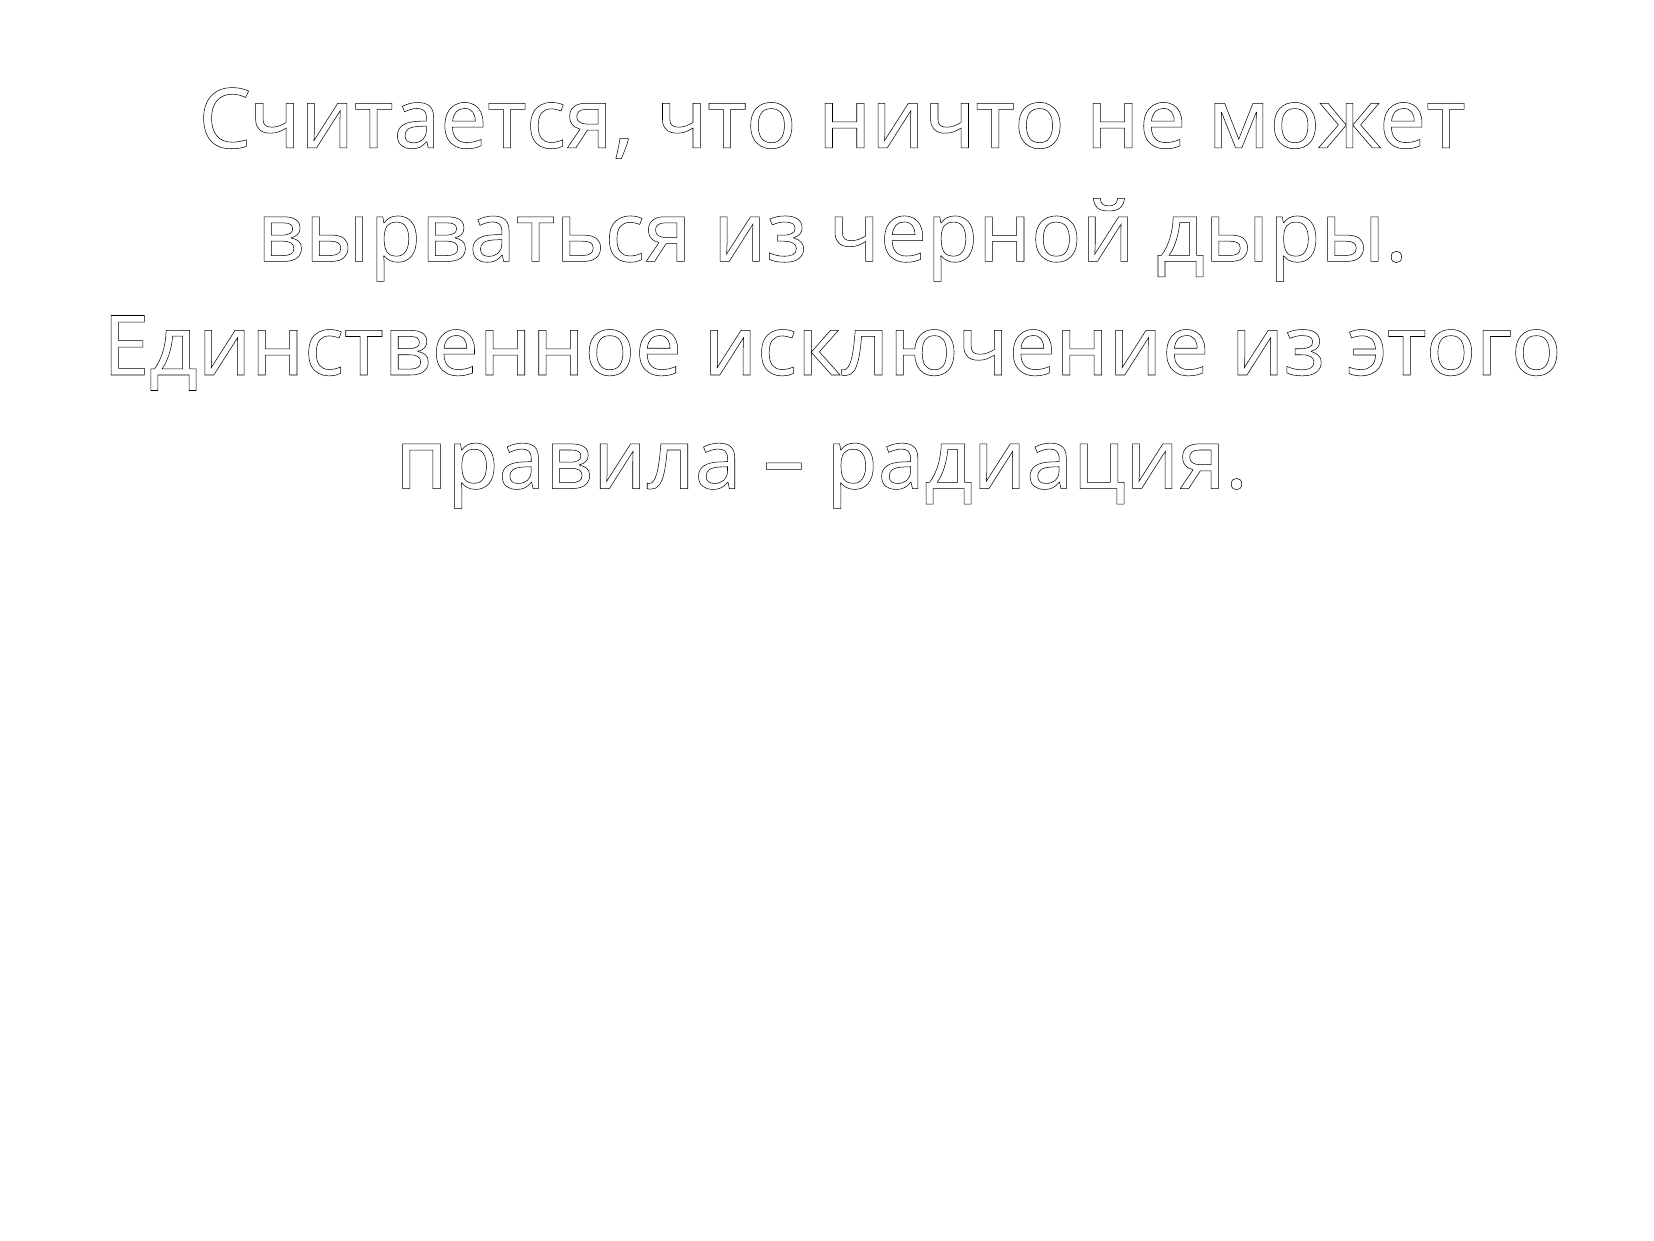

# Считается, что ничто не может вырваться из черной дыры. Единственное исключение из этого правила – радиация.